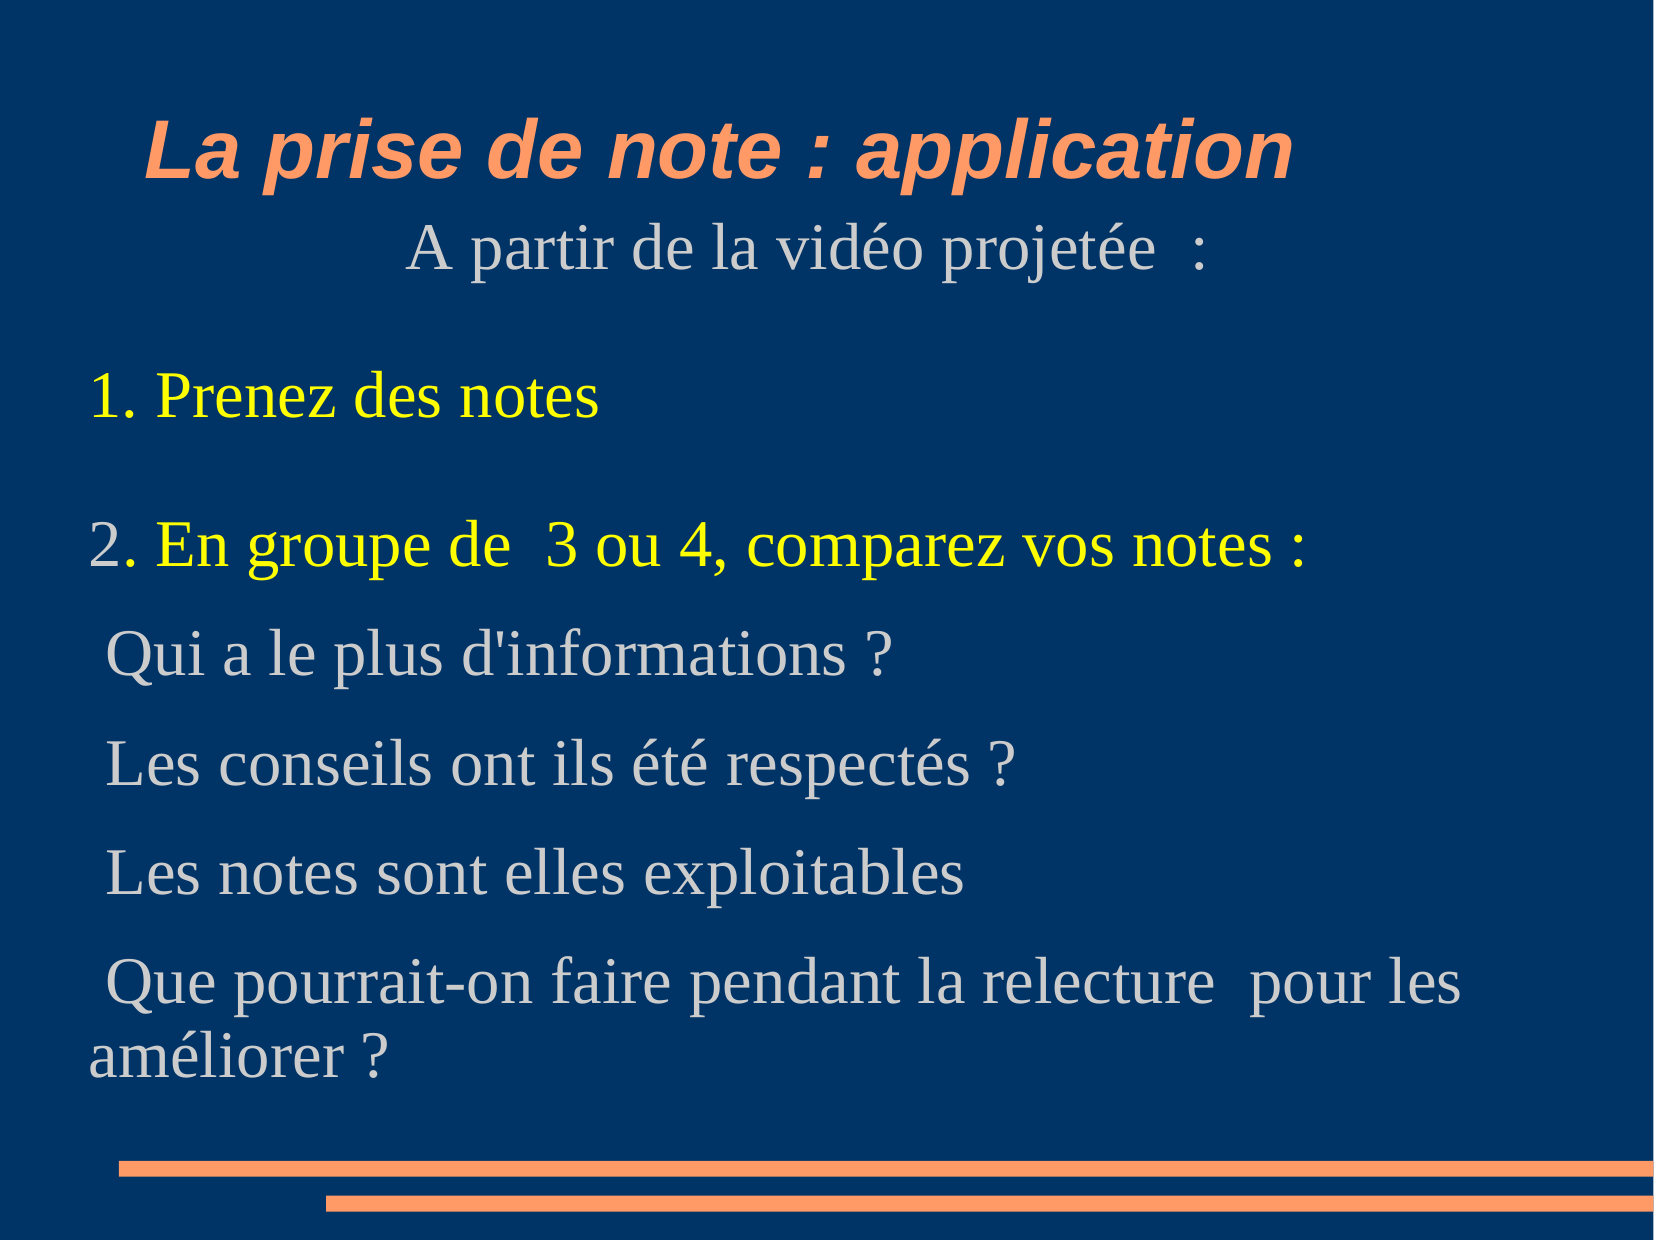

# La prise de note : application
A partir de la vidéo projetée :
1. Prenez des notes
2. En groupe de 3 ou 4, comparez vos notes :
 Qui a le plus d'informations ?
 Les conseils ont ils été respectés ?
 Les notes sont elles exploitables
 Que pourrait-on faire pendant la relecture pour les améliorer ?